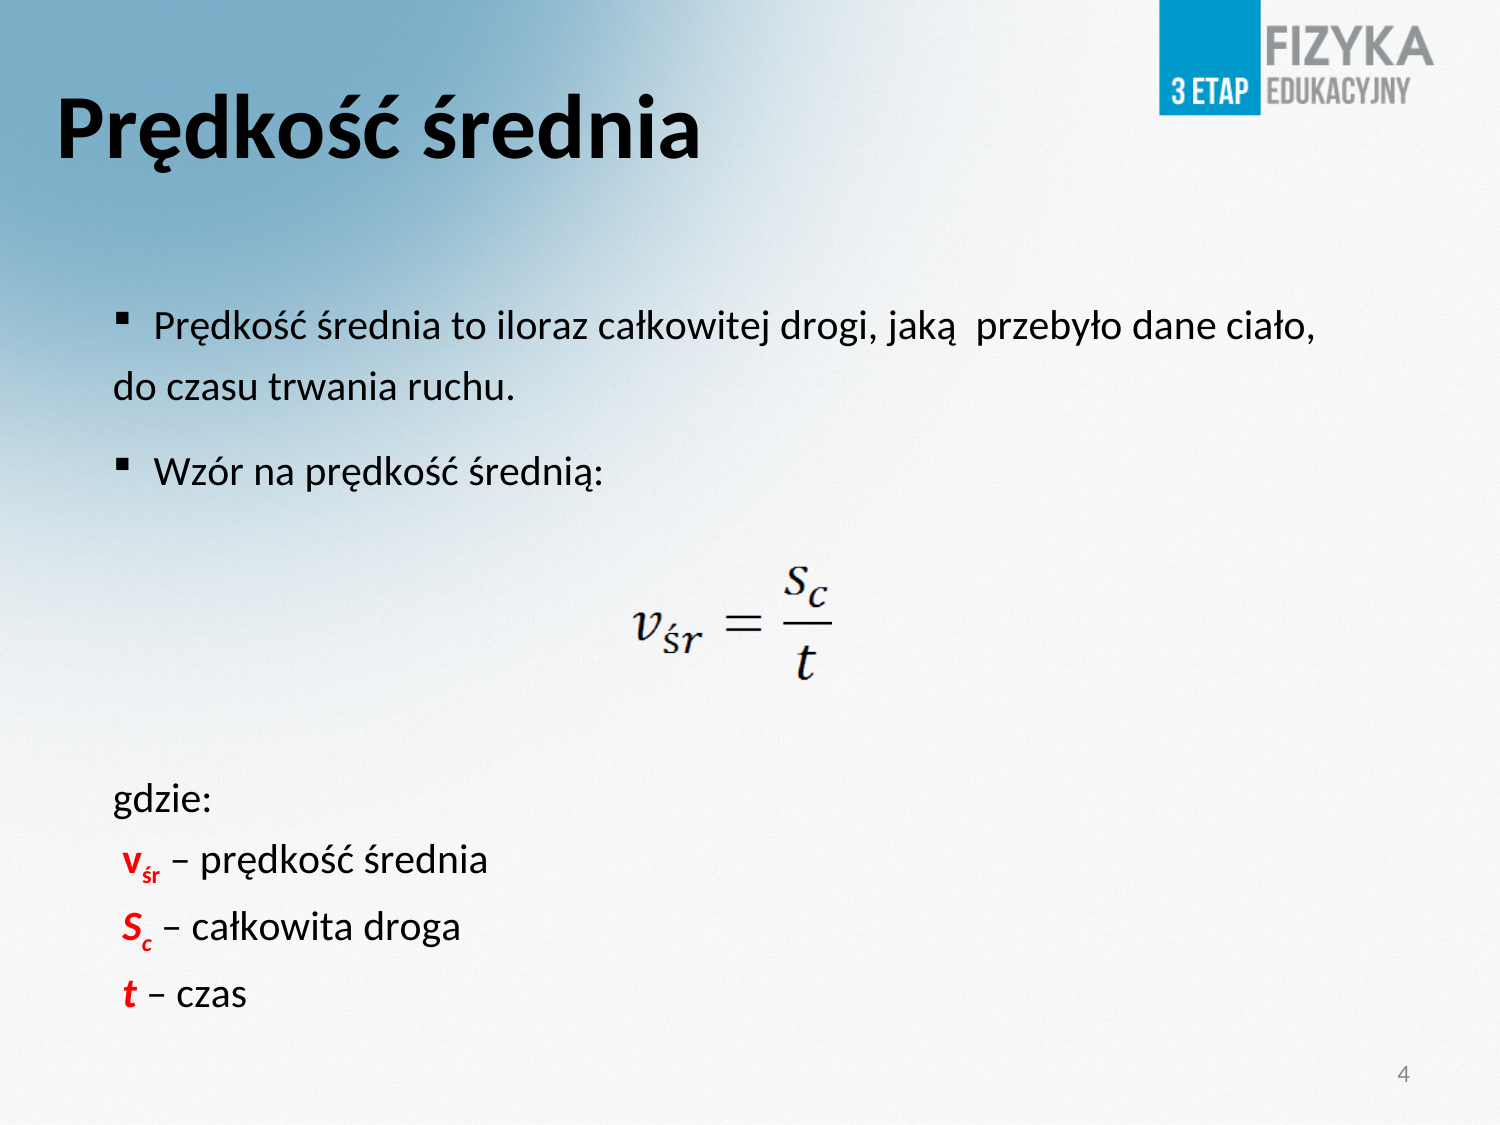

Prędkość średnia
Prędkość średnia to iloraz całkowitej drogi, jaką przebyło dane ciało,
do czasu trwania ruchu.
Wzór na prędkość średnią:
gdzie:
 vśr – prędkość średnia
 Sc – całkowita droga
 t – czas